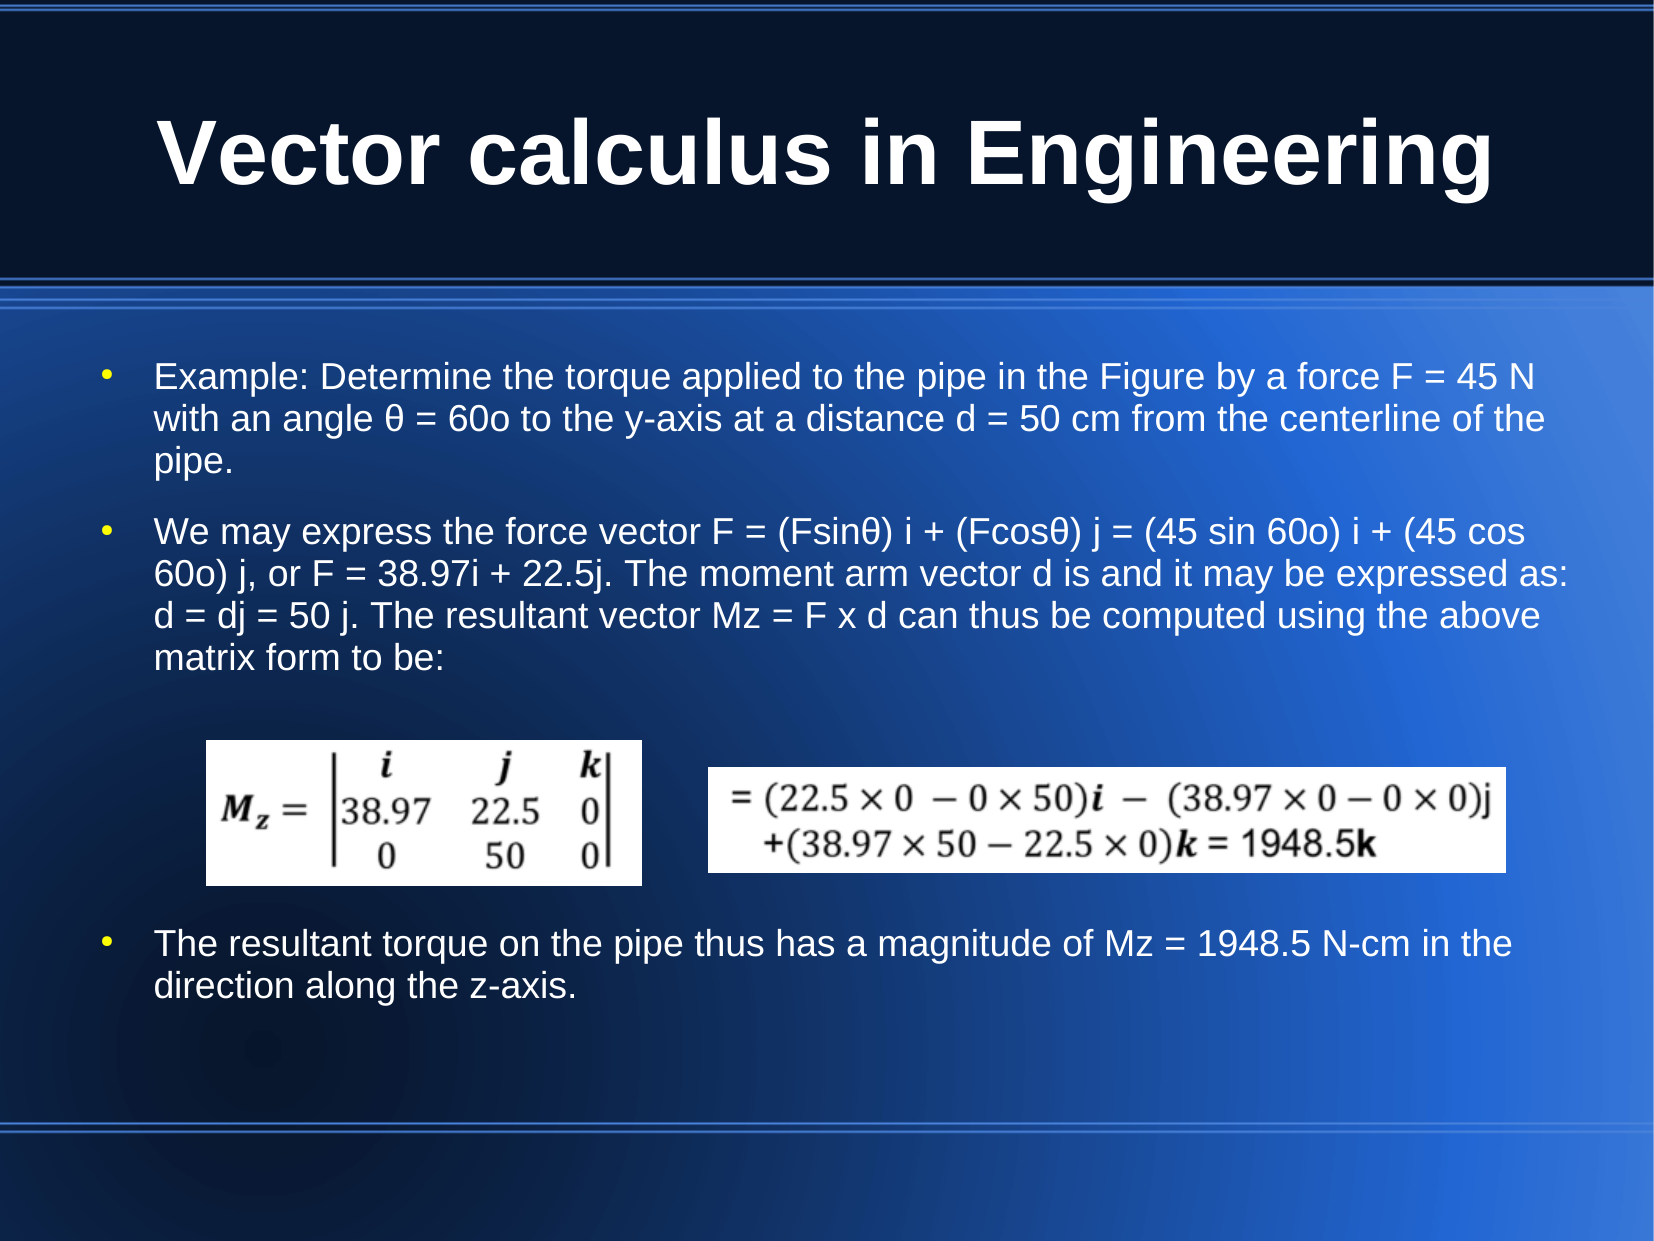

# Vector calculus in Engineering
Example: Determine the torque applied to the pipe in the Figure by a force F = 45 N with an angle θ = 60o to the y-axis at a distance d = 50 cm from the centerline of the pipe.
We may express the force vector F = (Fsinθ) i + (Fcosθ) j = (45 sin 60o) i + (45 cos 60o) j, or F = 38.97i + 22.5j. The moment arm vector d is and it may be expressed as: d = dj = 50 j. The resultant vector Mz = F x d can thus be computed using the above matrix form to be:
The resultant torque on the pipe thus has a magnitude of Mz = 1948.5 N-cm in the direction along the z-axis.